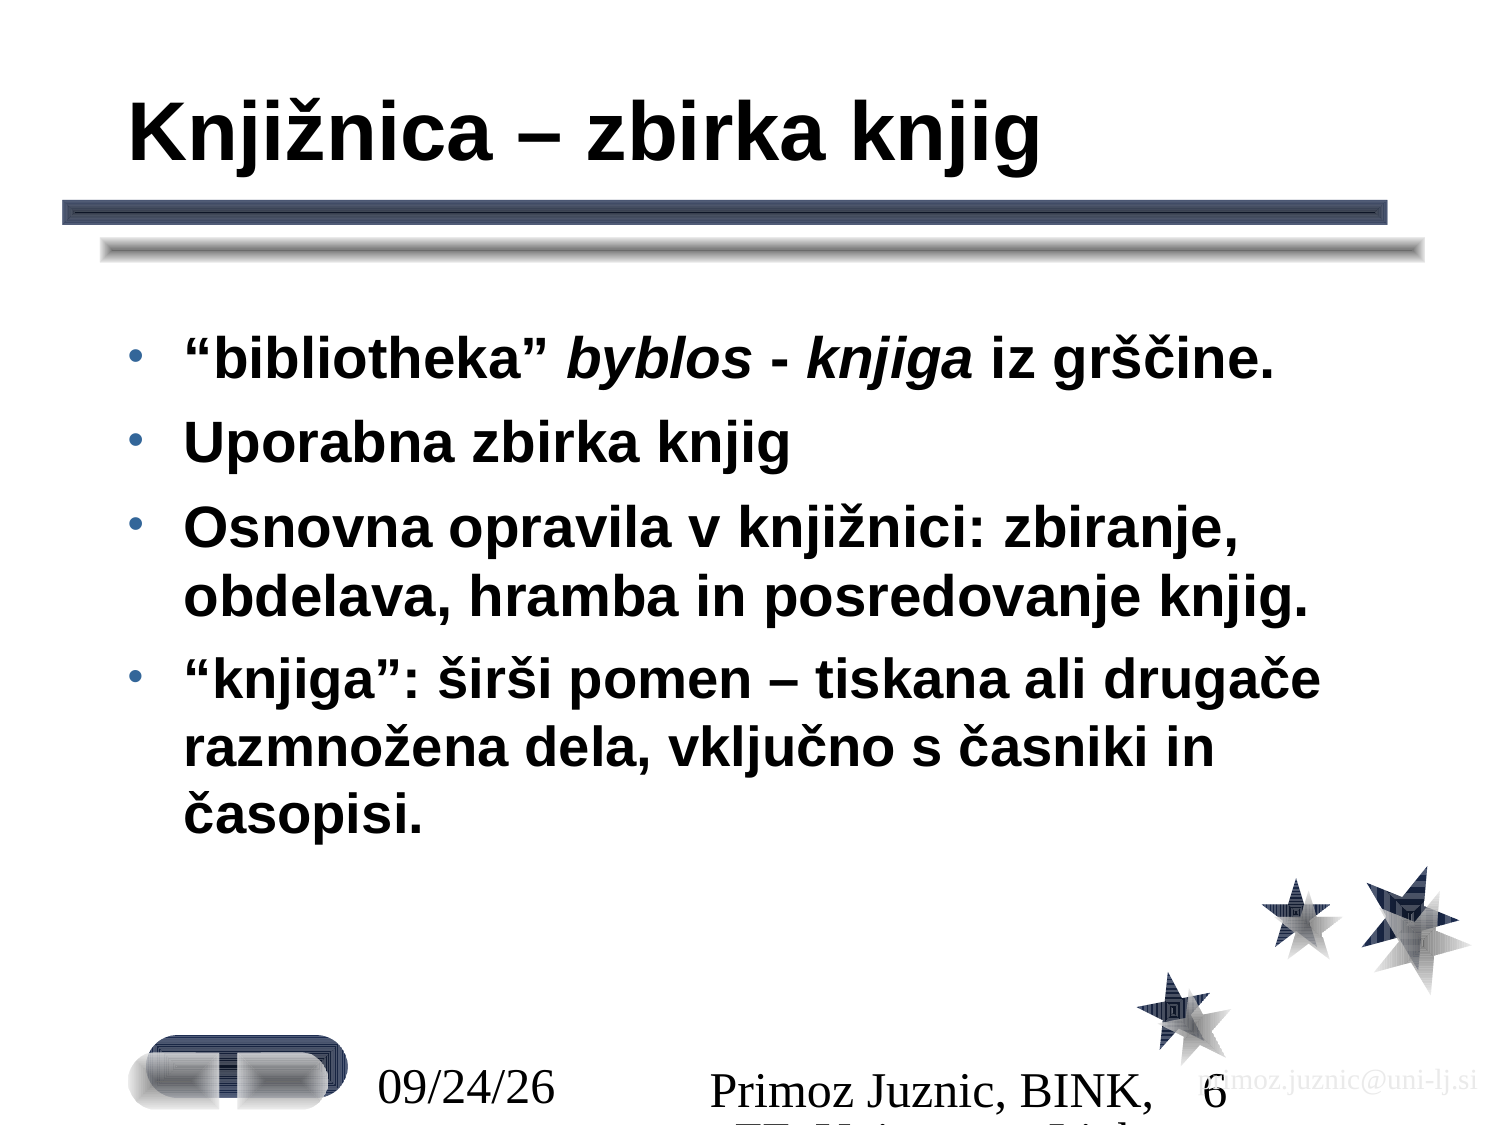

# Knjižnica – zbirka knjig
“bibliotheka” byblos - knjiga iz grščine.
Uporabna zbirka knjig
Osnovna opravila v knjižnici: zbiranje, obdelava, hramba in posredovanje knjig.
“knjiga”: širši pomen – tiskana ali drugače razmnožena dela, vključno s časniki in časopisi.
Primoz Juznic, BINK, FF, Univerza v Ljubljani
6